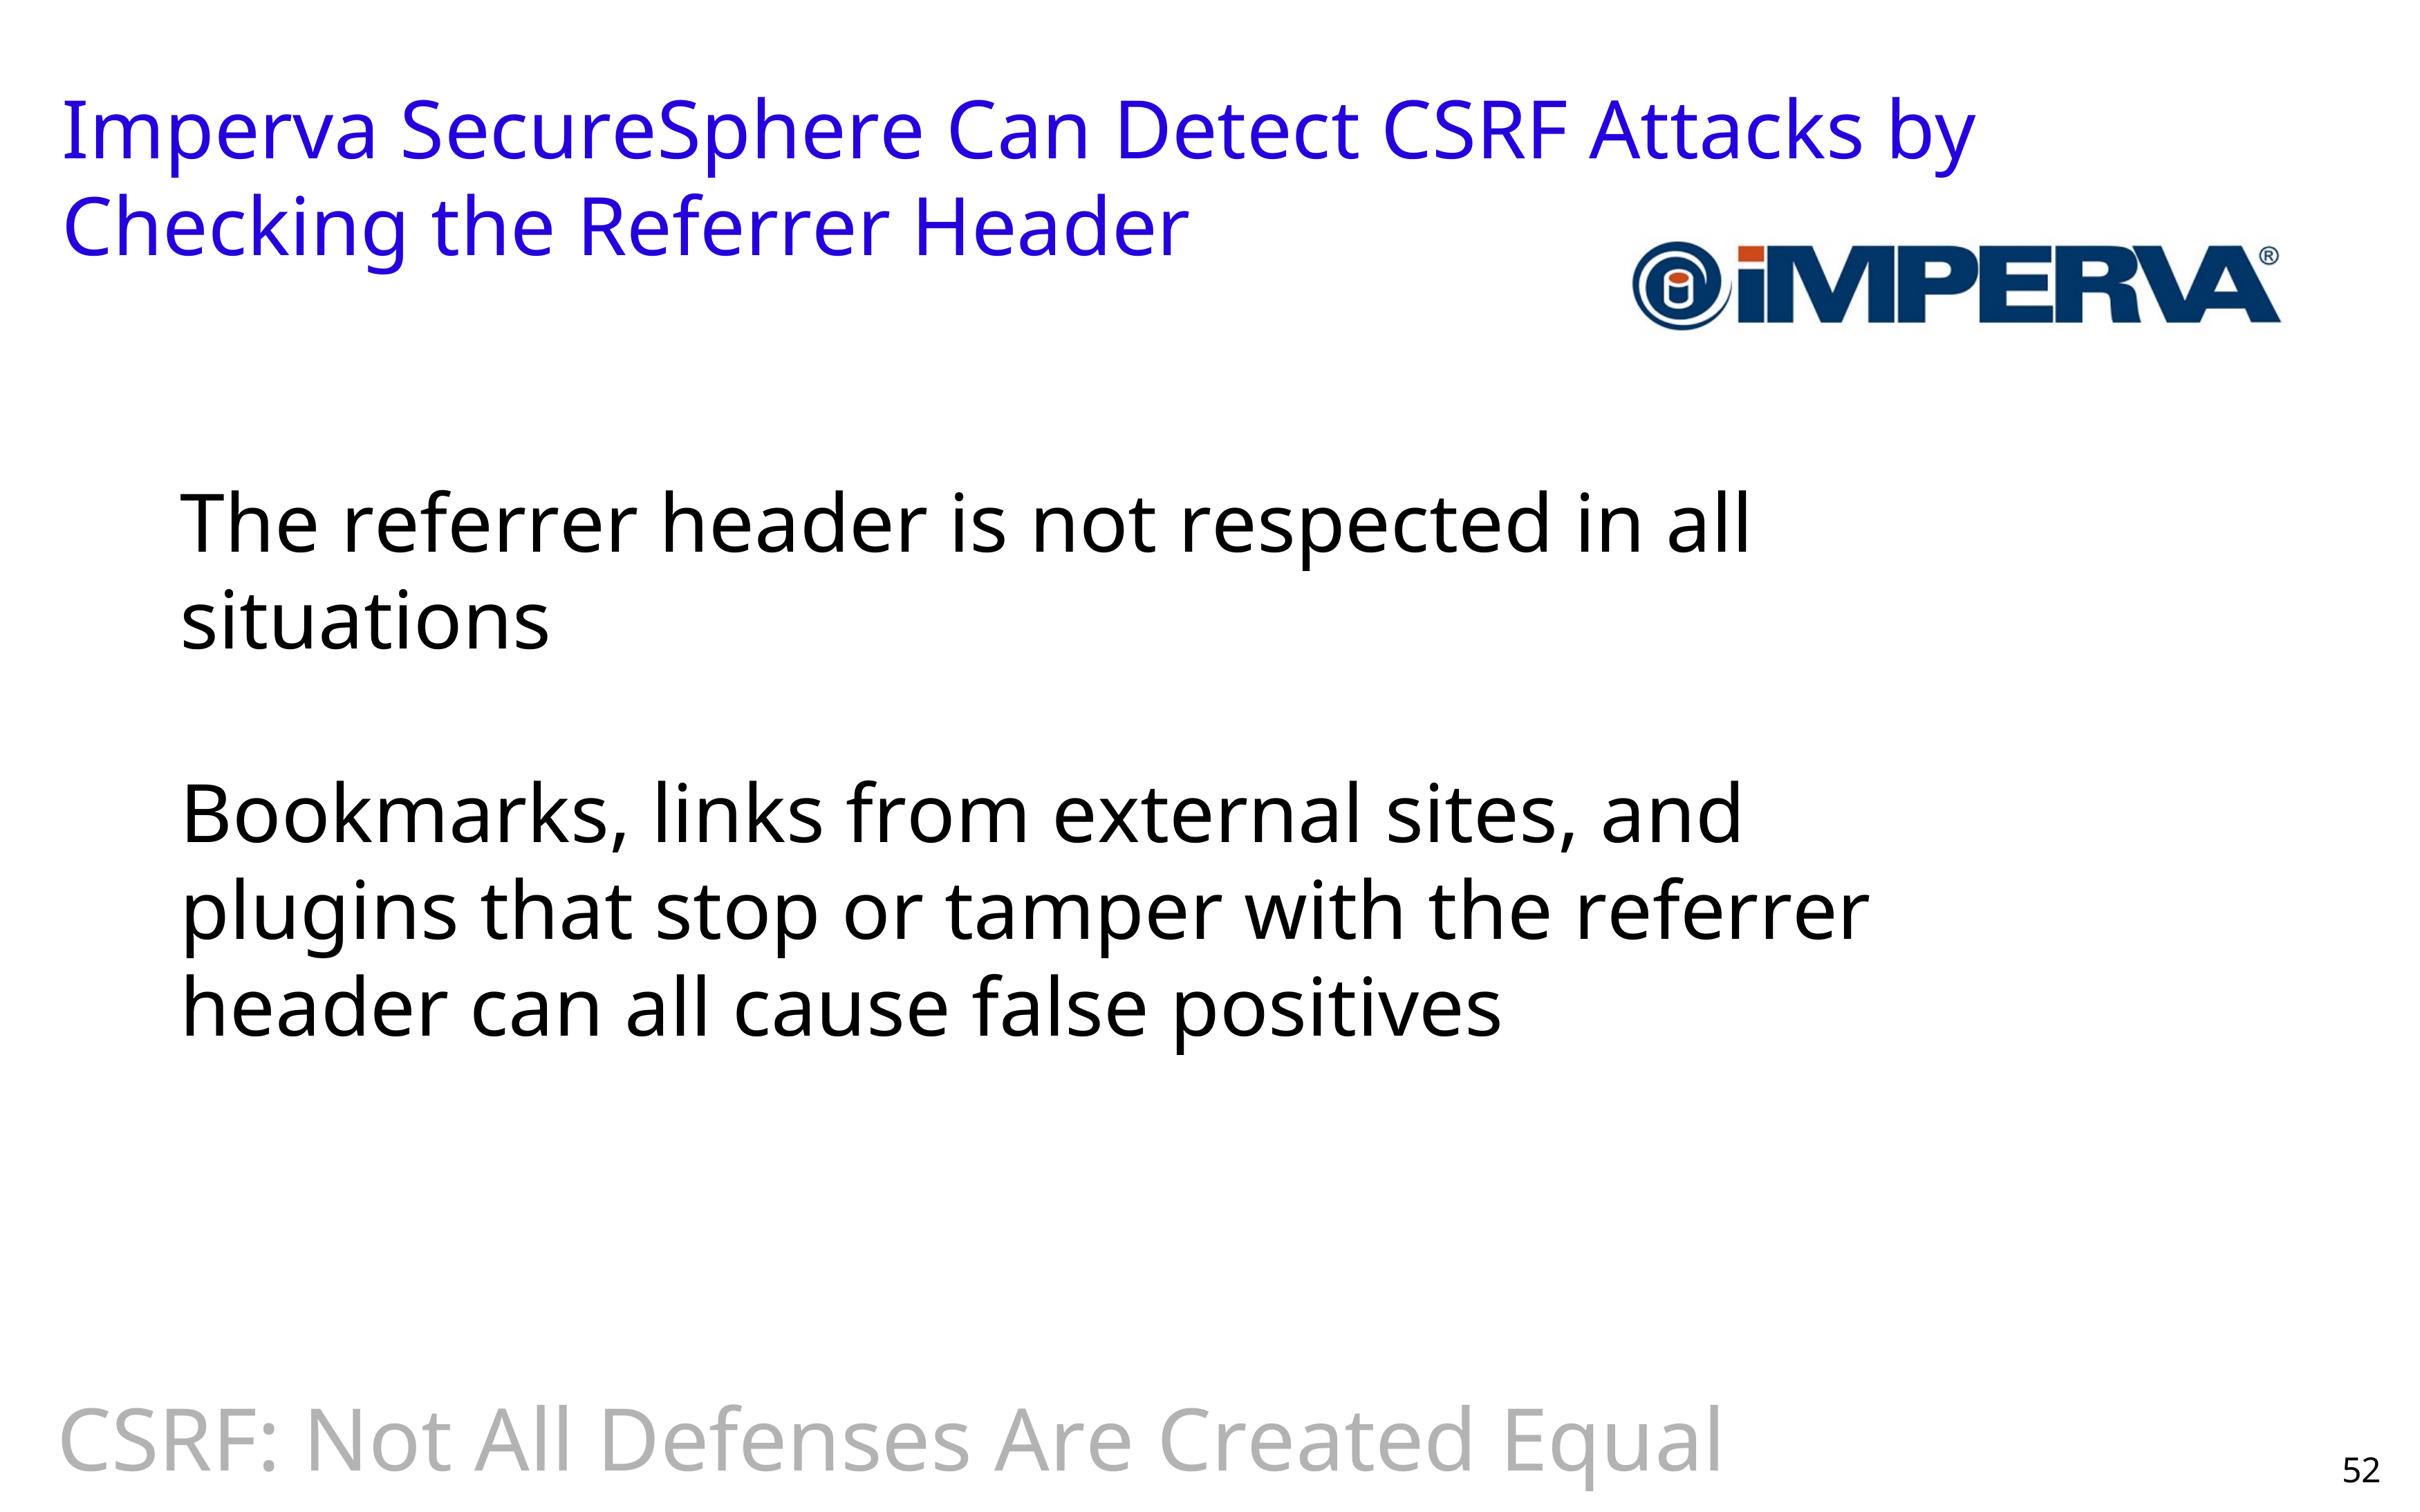

Imperva SecureSphere Can Detect CSRF Attacks by Checking the Referrer Header
The referrer header is not respected in all situations
Bookmarks, links from external sites, and plugins that stop or tamper with the referrer header can all cause false positives